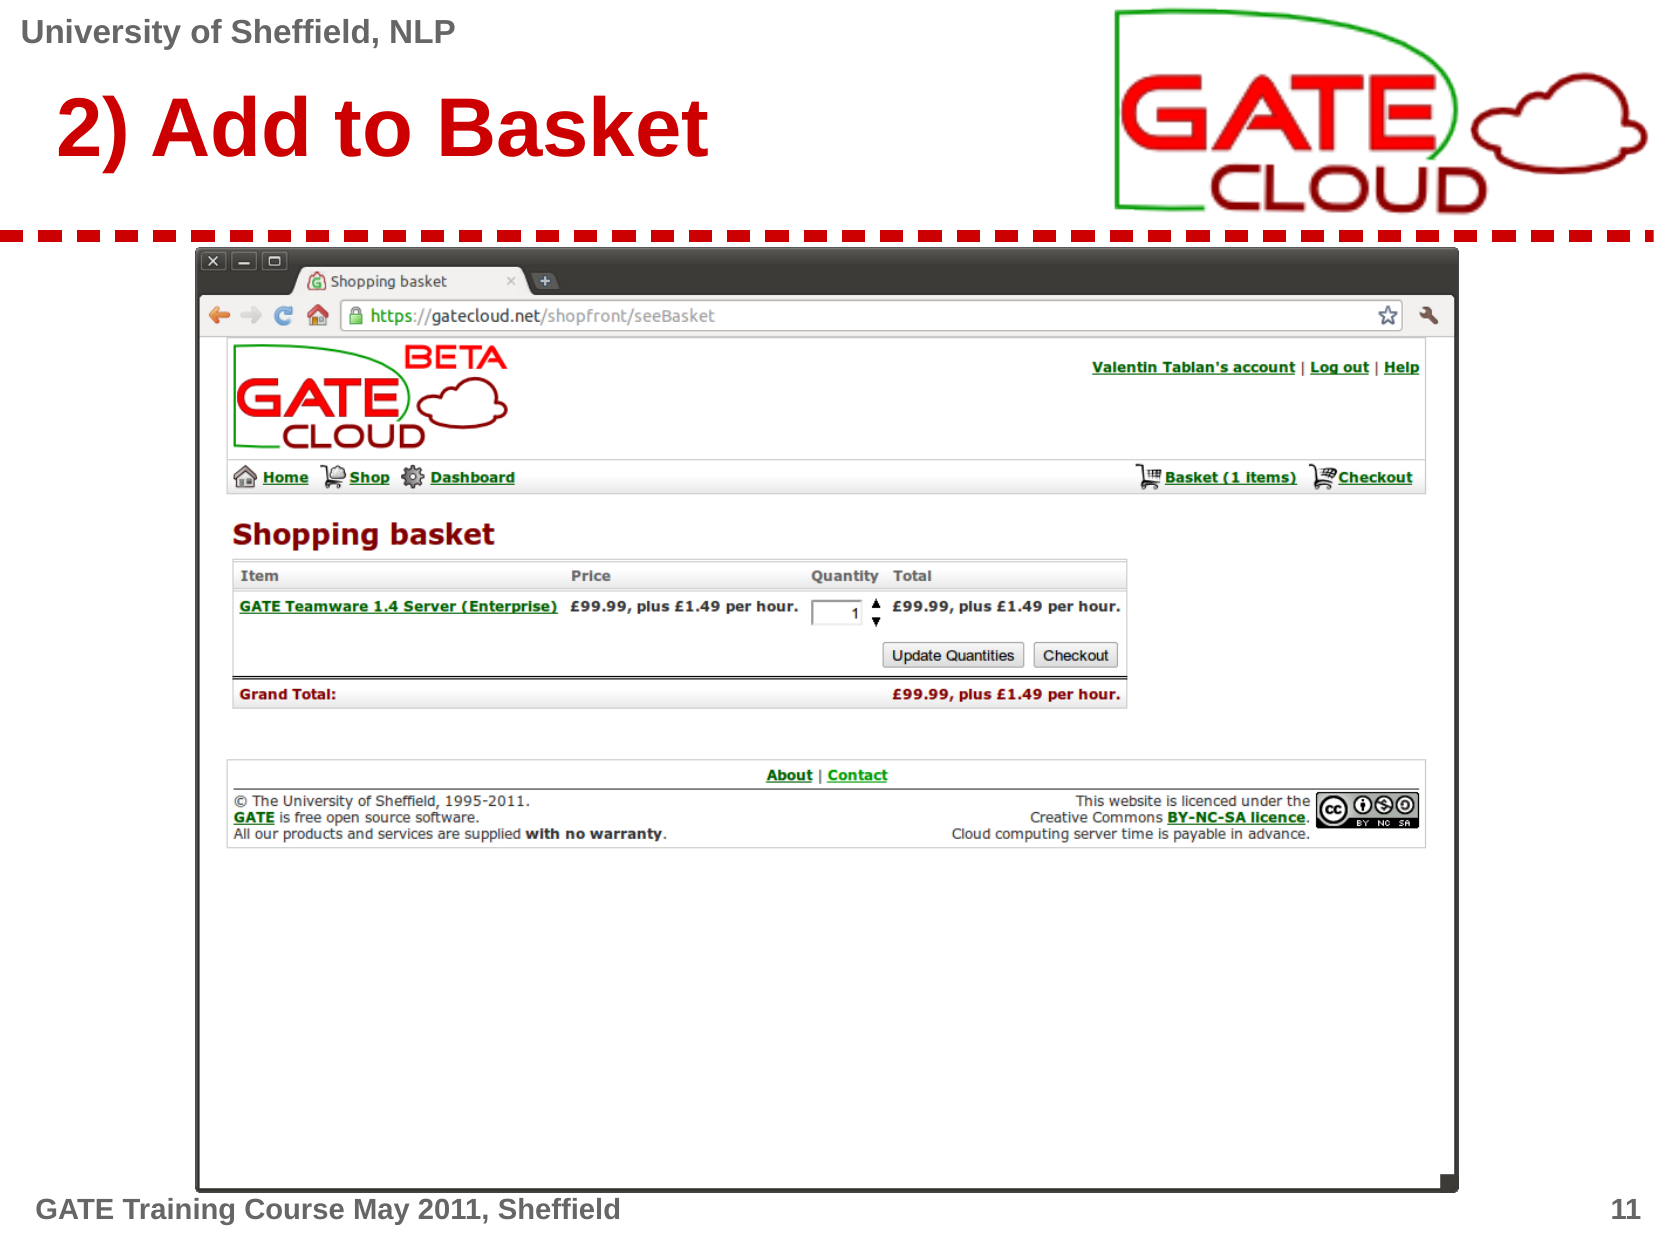

# 2) Add to Basket
GATE Training Course May 2011, Sheffield
11